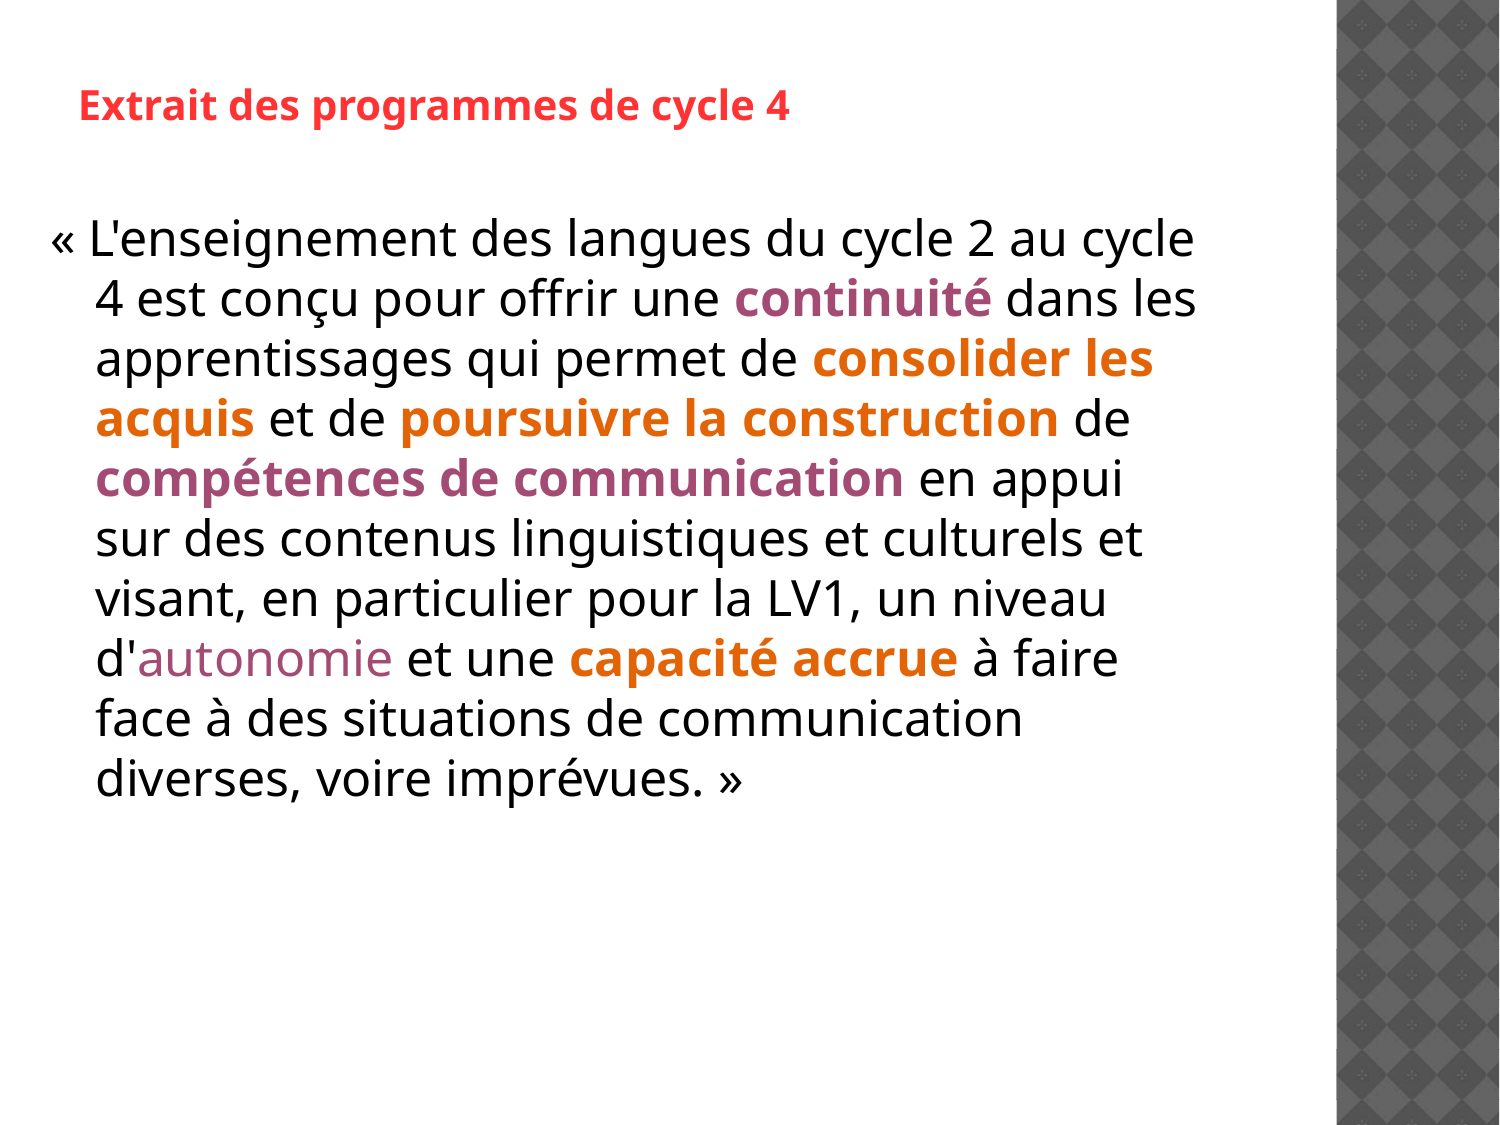

# Extrait des programmes de cycle 4
« L'enseignement des langues du cycle 2 au cycle 4 est conçu pour offrir une continuité dans les apprentissages qui permet de consolider les acquis et de poursuivre la construction de compétences de communication en appui sur des contenus linguistiques et culturels et visant, en particulier pour la LV1, un niveau d'autonomie et une capacité accrue à faire face à des situations de communication diverses, voire imprévues. »